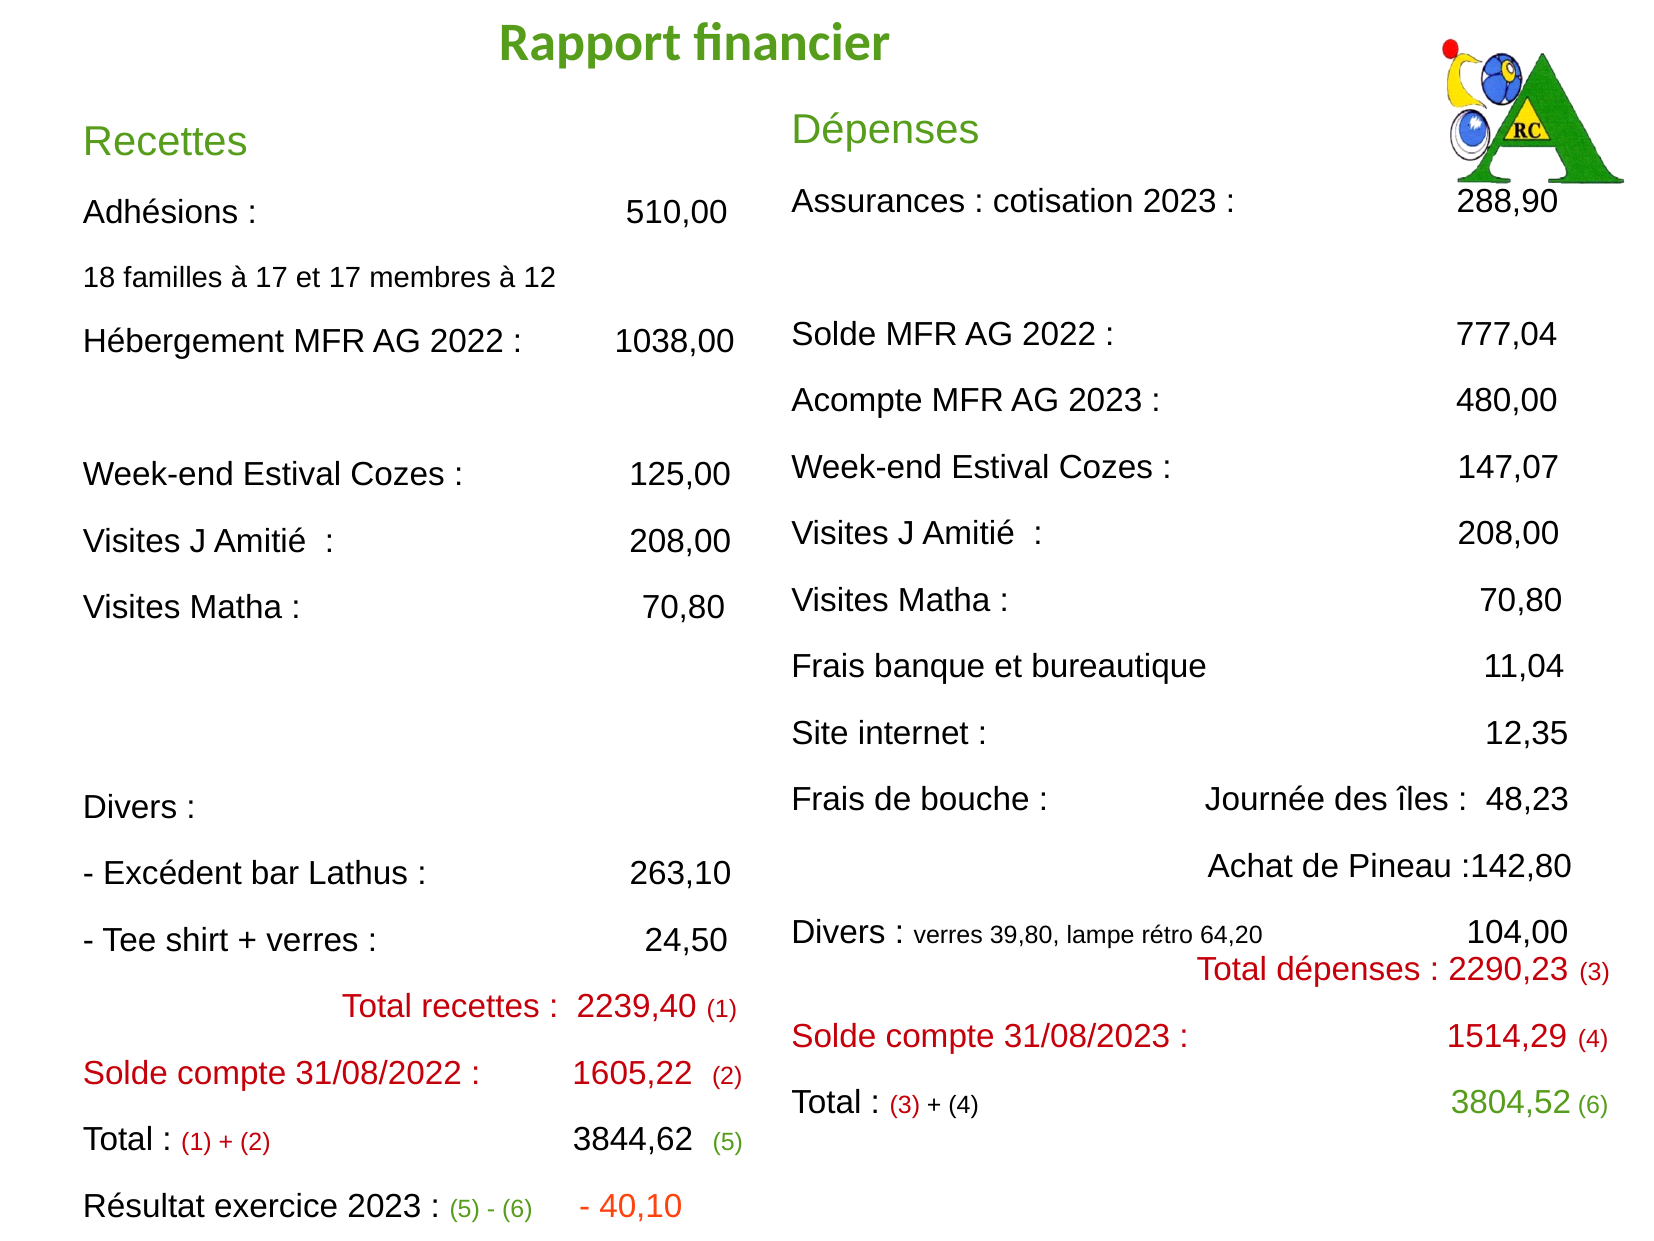

Rapport financier
Dépenses
Assurances : cotisation 2023 : 288,90
Solde MFR AG 2022 : 777,04
Acompte MFR AG 2023 : 480,00
Week-end Estival Cozes : 147,07
Visites J Amitié  : 208,00
Visites Matha : 70,80
Frais banque et bureautique 11,04
Site internet : 12,35
Frais de bouche : Journée des îles : 48,23
 Achat de Pineau :142,80
Divers : verres 39,80, lampe rétro 64,20 104,00 Total dépenses : 2290,23 (3)
Solde compte 31/08/2023 : 1514,29 (4)
Total : (3) + (4) 3804,52 (6)
# Recettes
Adhésions : 510,00
18 familles à 17 et 17 membres à 12
Hébergement MFR AG 2022 : 1038,00
Week-end Estival Cozes : 125,00
Visites J Amitié  : 208,00
Visites Matha : 70,80
Divers :
- Excédent bar Lathus : 263,10
- Tee shirt + verres : 24,50
 Total recettes : 2239,40 (1)
Solde compte 31/08/2022 : 1605,22 (2)
Total : (1) + (2) 3844,62 (5)
Résultat exercice 2023 : (5) - (6) - 40,10